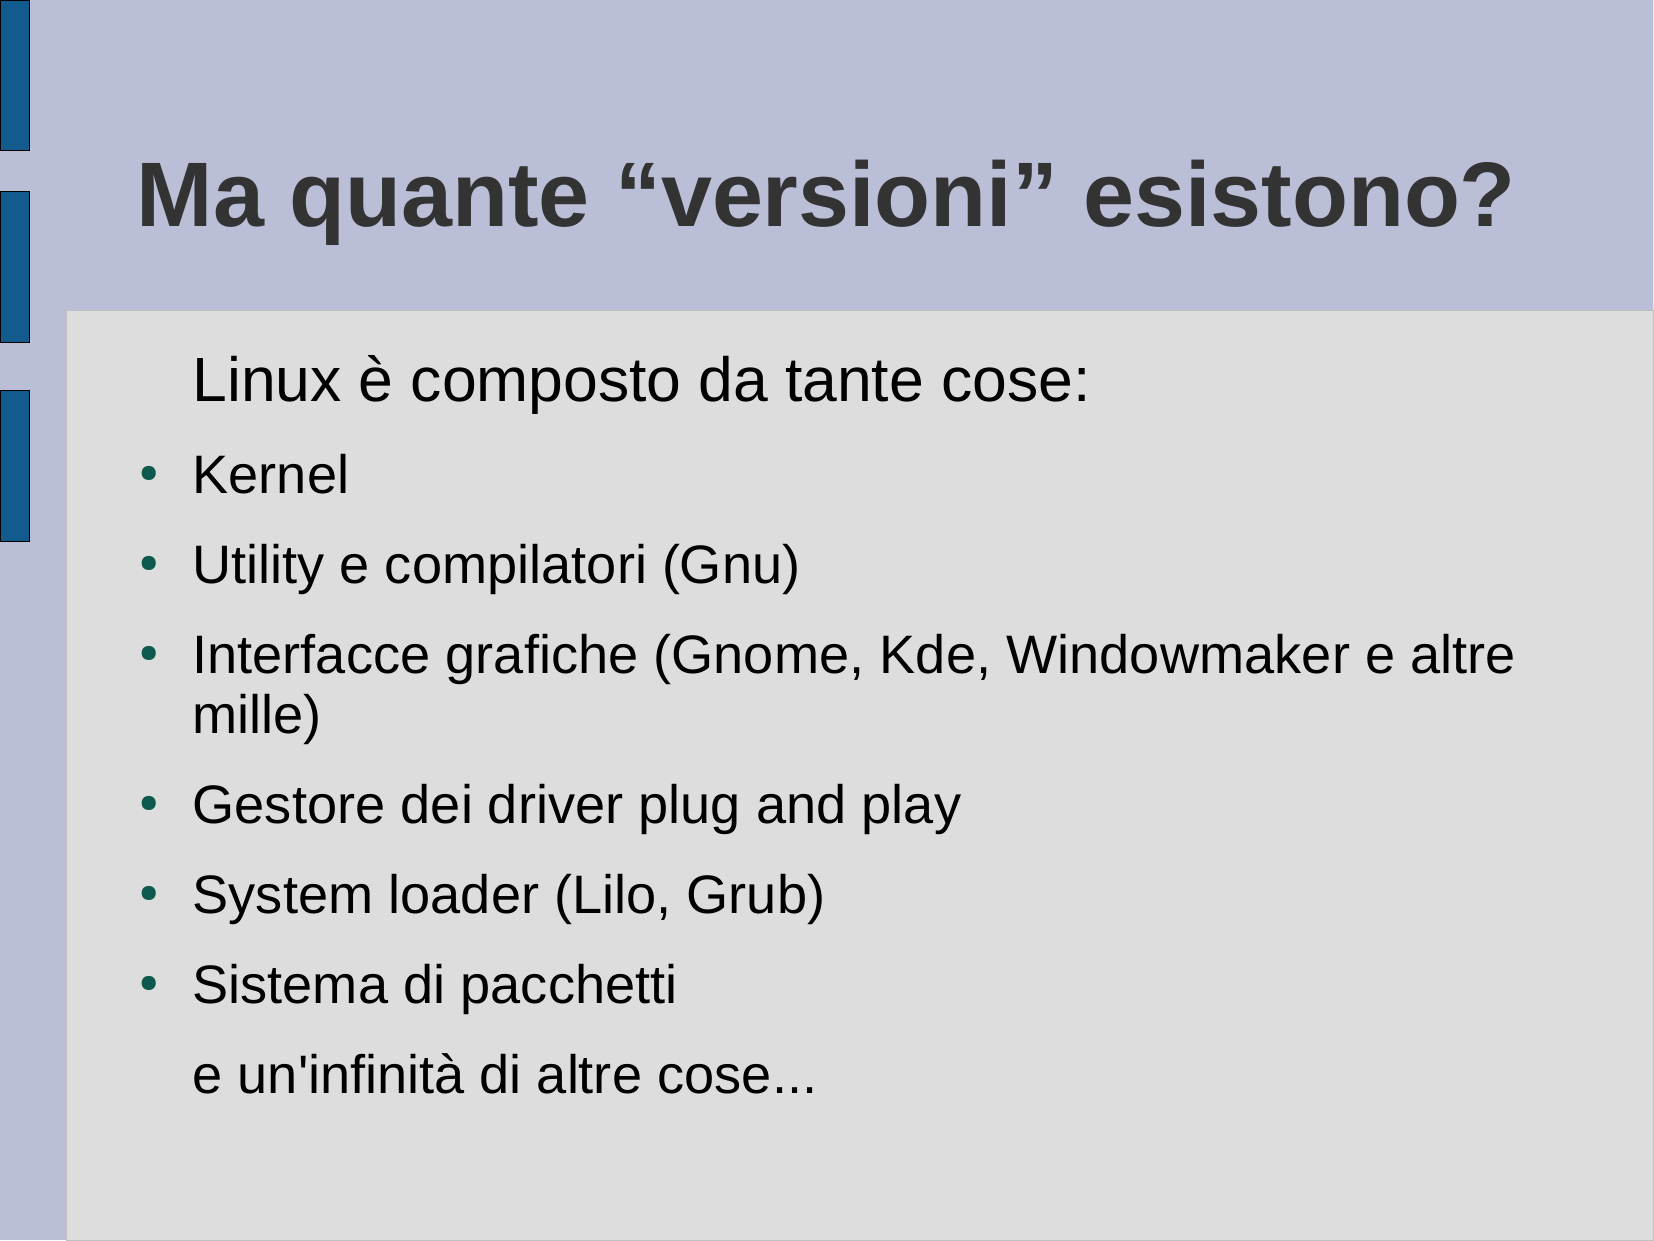

# Ma quante “versioni” esistono?
Linux è composto da tante cose:
Kernel
Utility e compilatori (Gnu)
Interfacce grafiche (Gnome, Kde, Windowmaker e altre mille)
Gestore dei driver plug and play
System loader (Lilo, Grub)
Sistema di pacchetti
e un'infinità di altre cose...